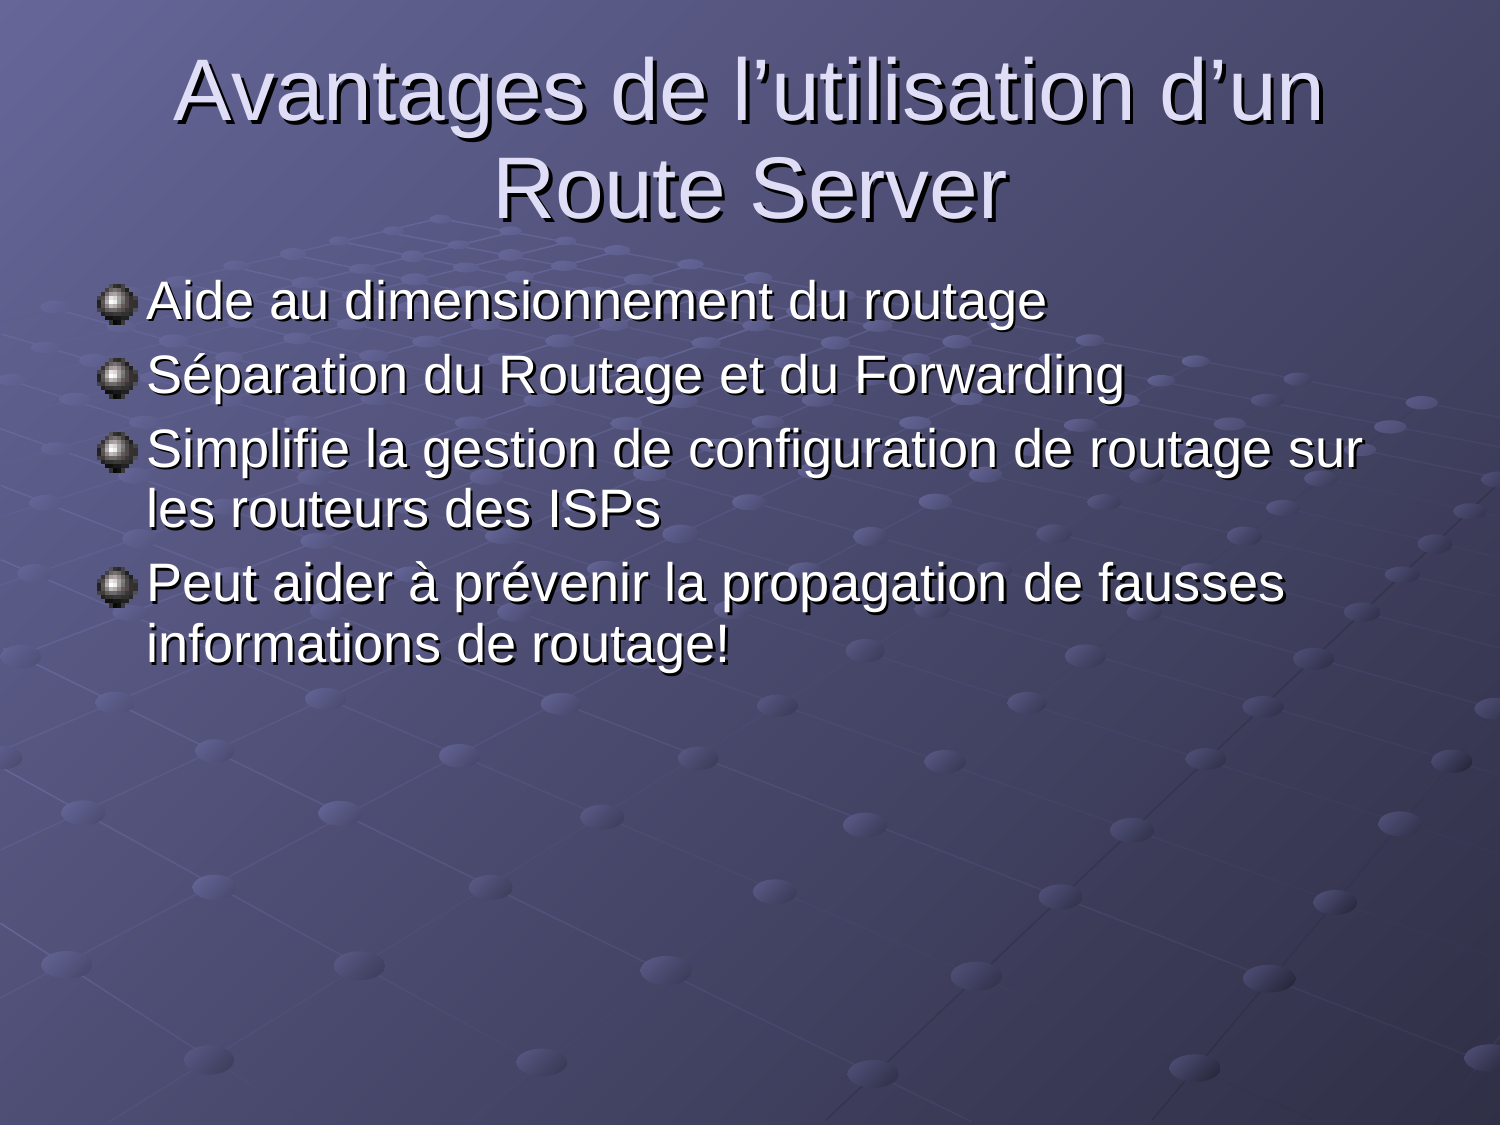

# Avantages de l’utilisation d’un Route Server
Aide au dimensionnement du routage
Séparation du Routage et du Forwarding
Simplifie la gestion de configuration de routage sur les routeurs des ISPs
Peut aider à prévenir la propagation de fausses informations de routage!